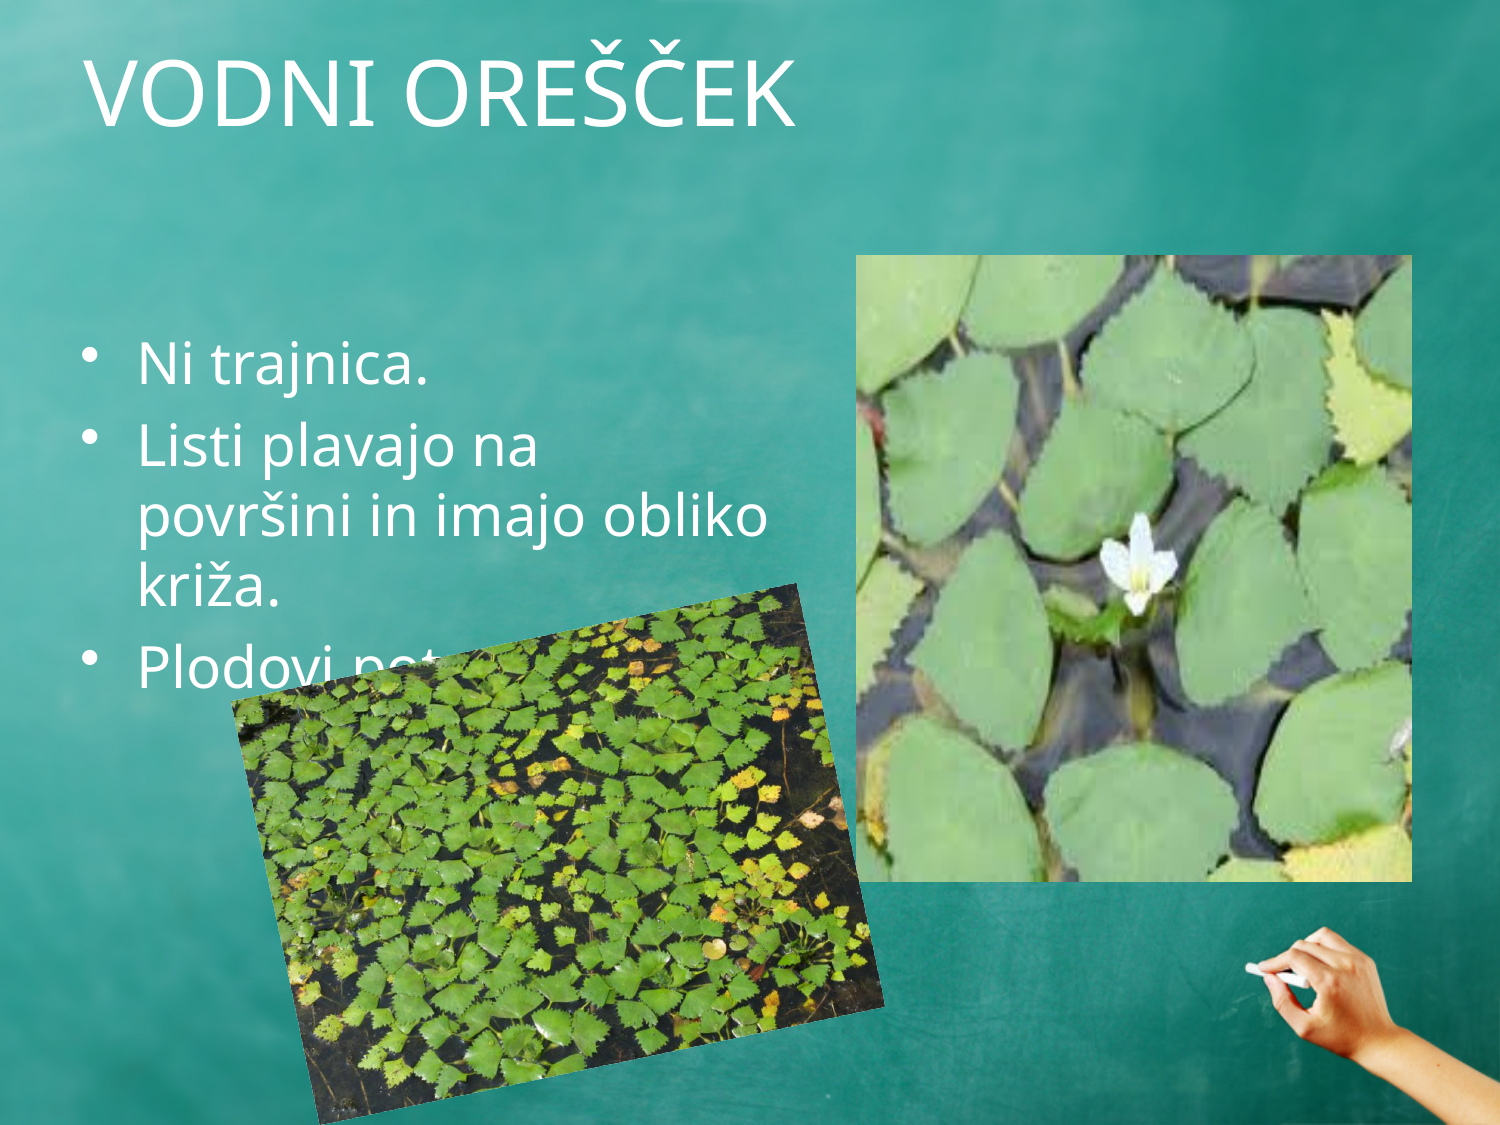

# VODNI OREŠČEK
Ni trajnica.
Listi plavajo na površini in imajo obliko križa.
Plodovi potonejo.